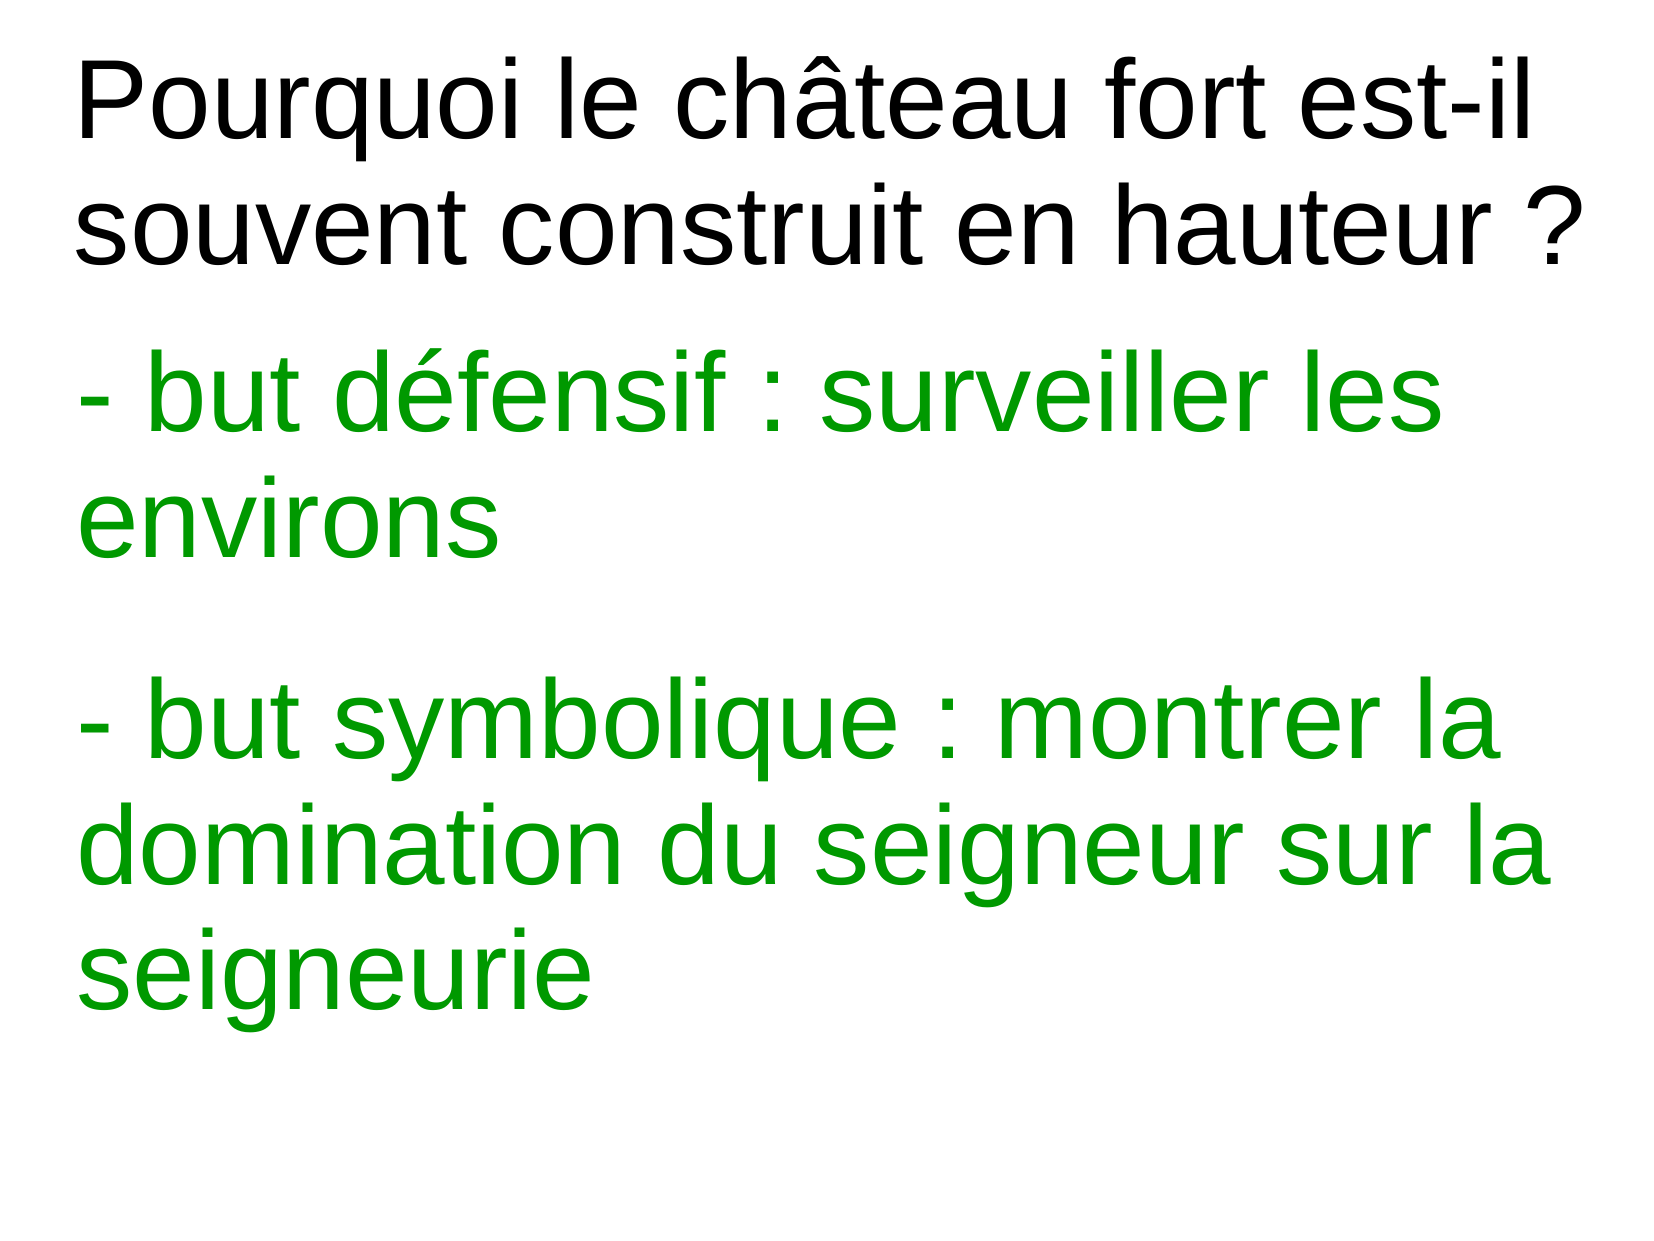

Pourquoi le château fort est-il souvent construit en hauteur ?
- but défensif : surveiller les environs
- but symbolique : montrer la domination du seigneur sur la seigneurie